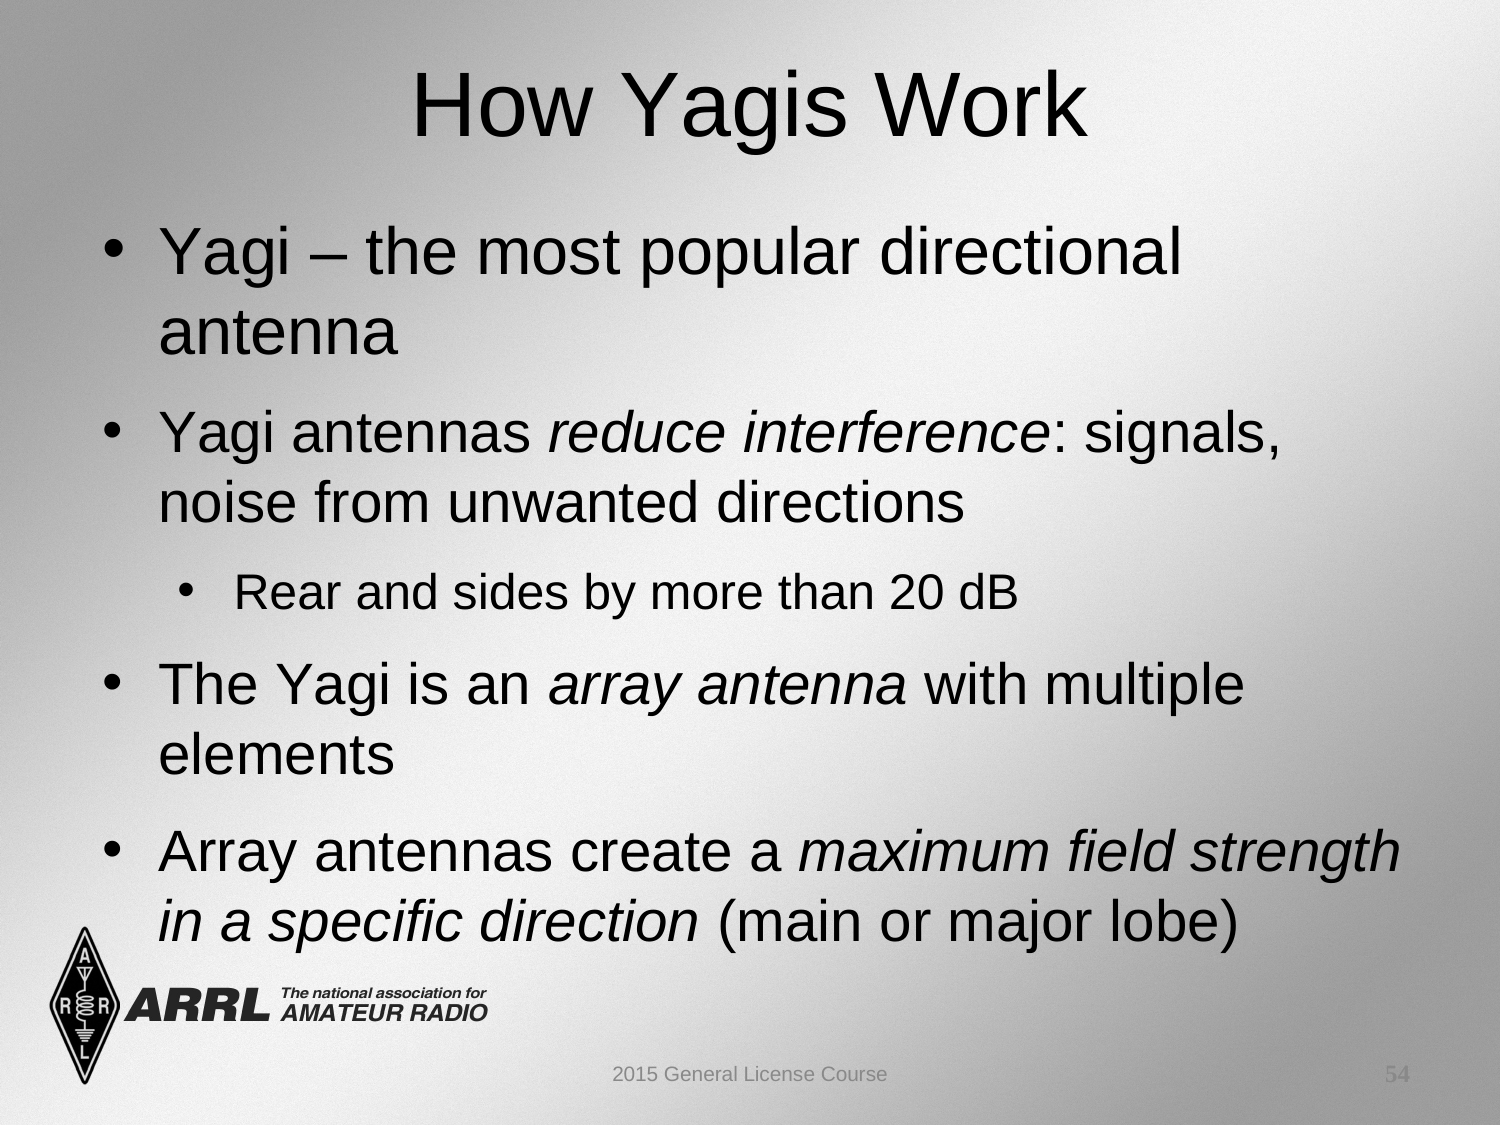

How Yagis Work
Yagi – the most popular directional antenna
Yagi antennas reduce interference: signals, noise from unwanted directions
Rear and sides by more than 20 dB
The Yagi is an array antenna with multiple elements
Array antennas create a maximum field strength in a specific direction (main or major lobe)
2015 General License Course